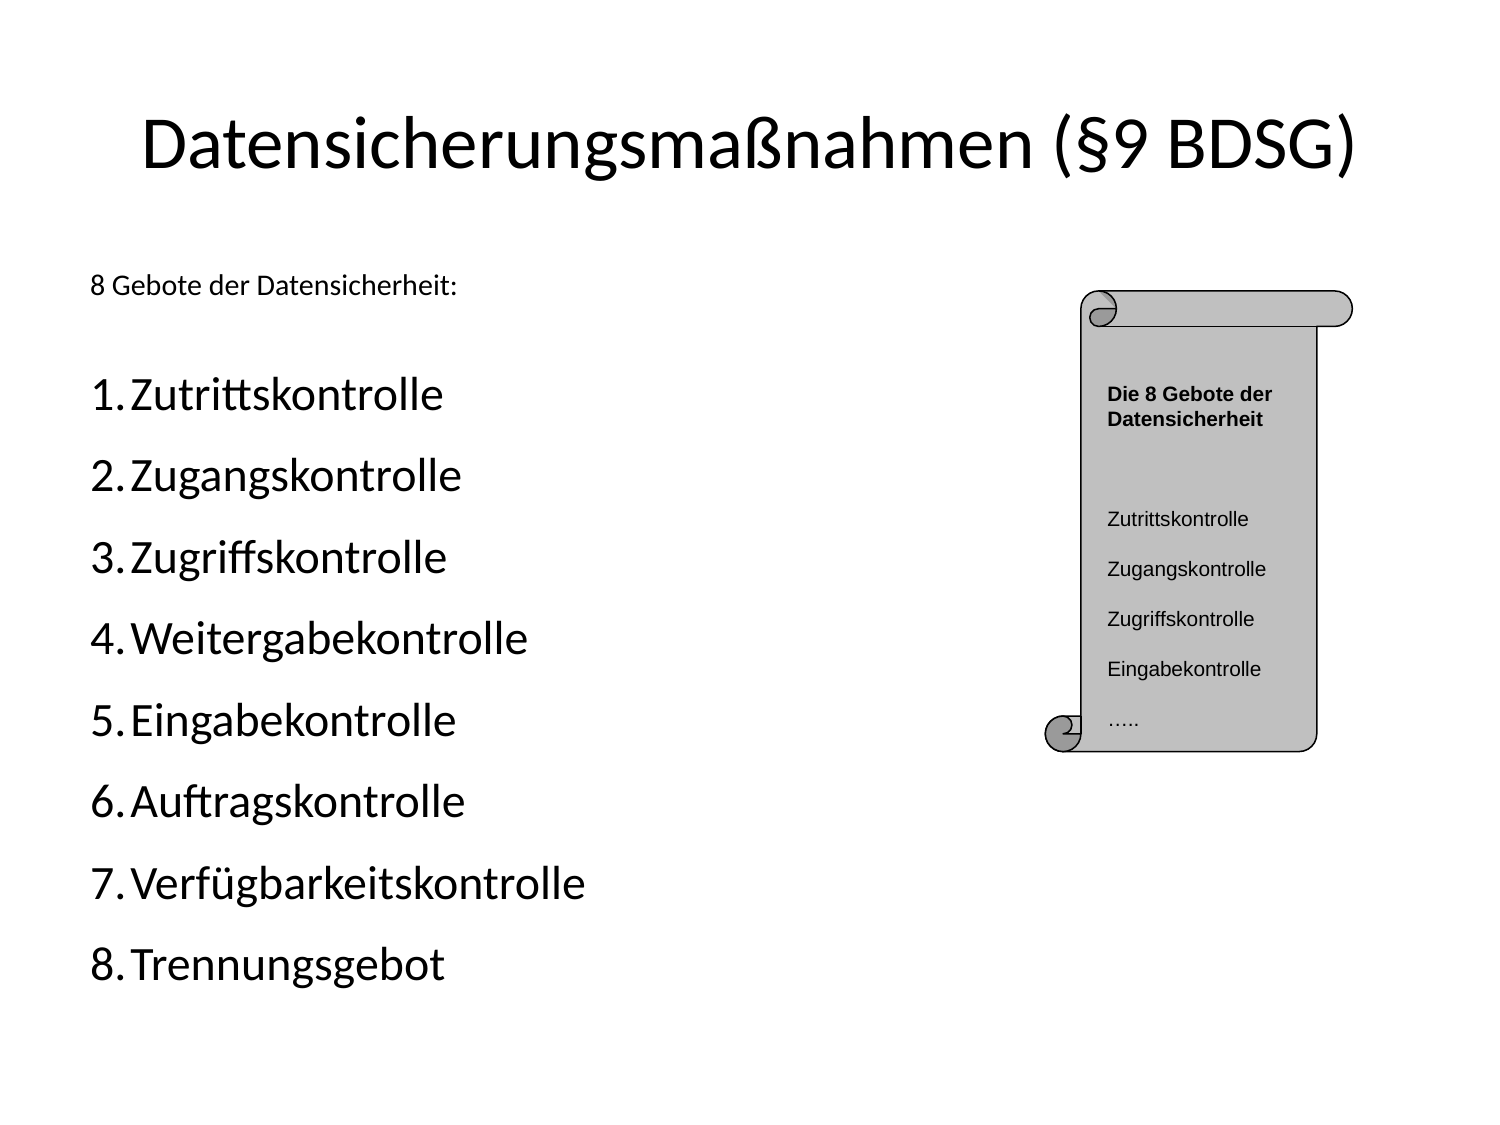

# Datensicherungsmaßnahmen (§9 BDSG)
8 Gebote der Datensicherheit:
Zutrittskontrolle
Zugangskontrolle
Zugriffskontrolle
Weitergabekontrolle
Eingabekontrolle
Auftragskontrolle
Verfügbarkeitskontrolle
Trennungsgebot
Die 8 Gebote der Datensicherheit
Zutrittskontrolle
Zugangskontrolle
Zugriffskontrolle
Eingabekontrolle
…..